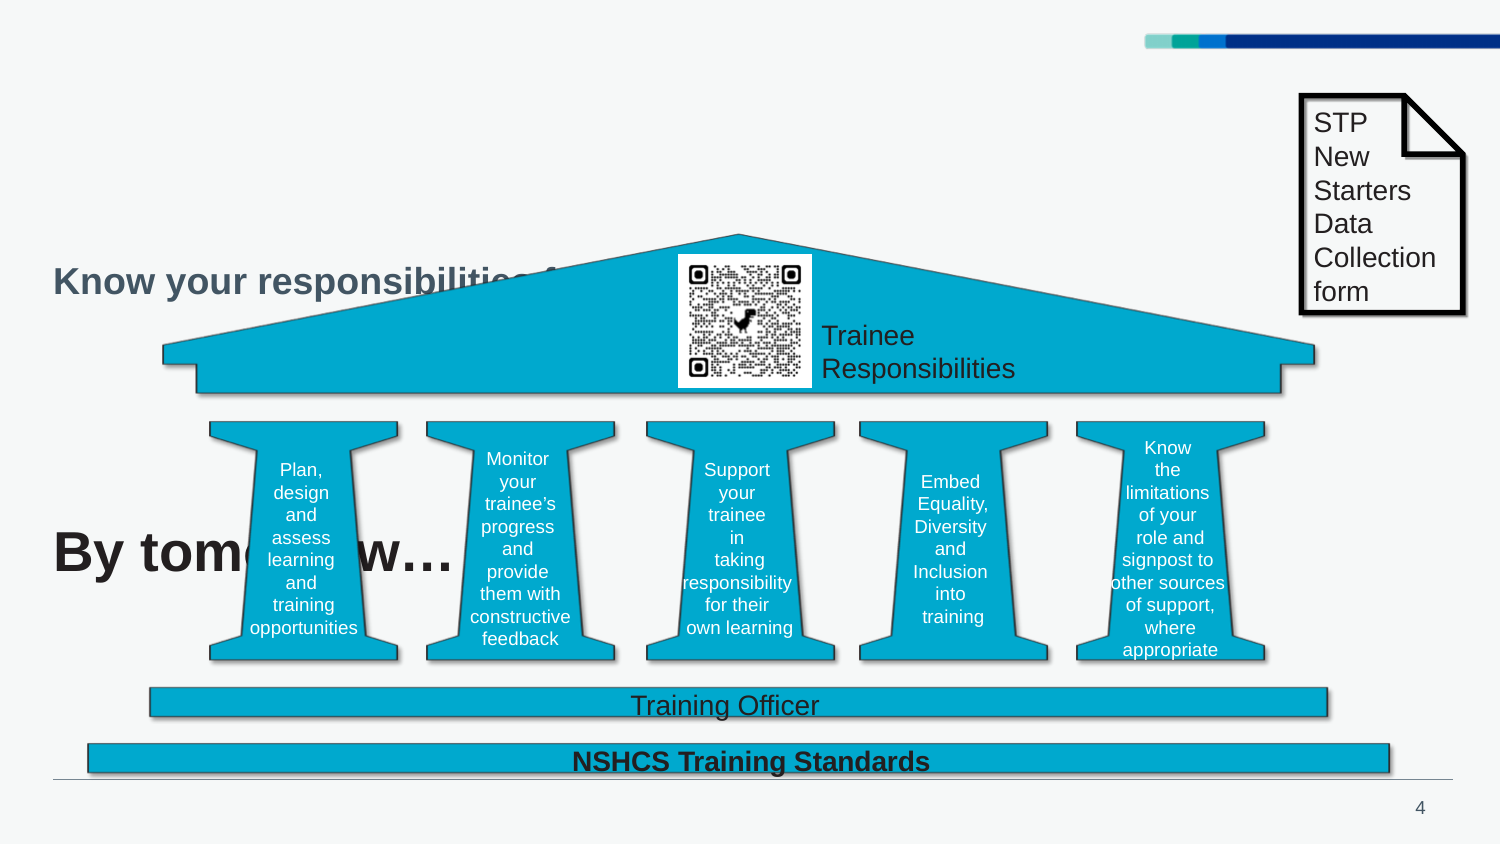

STP
New Starters Data Collection form
Trainee
Responsibilities
# Know your responsibilities for your training
By tomorrow…
Plan,
design
and
assess
learning
and
training opportunities
Monitor
your
trainee’s progress
and
provide
them with constructive feedback
Support
your
trainee
in
taking responsibility
for their
own learning
Embed
Equality, Diversity
and
Inclusion
into
training
Know
the
limitations
of your
role and signpost to
other sources
of support, where appropriate
Training Officer
NSHCS Training Standards